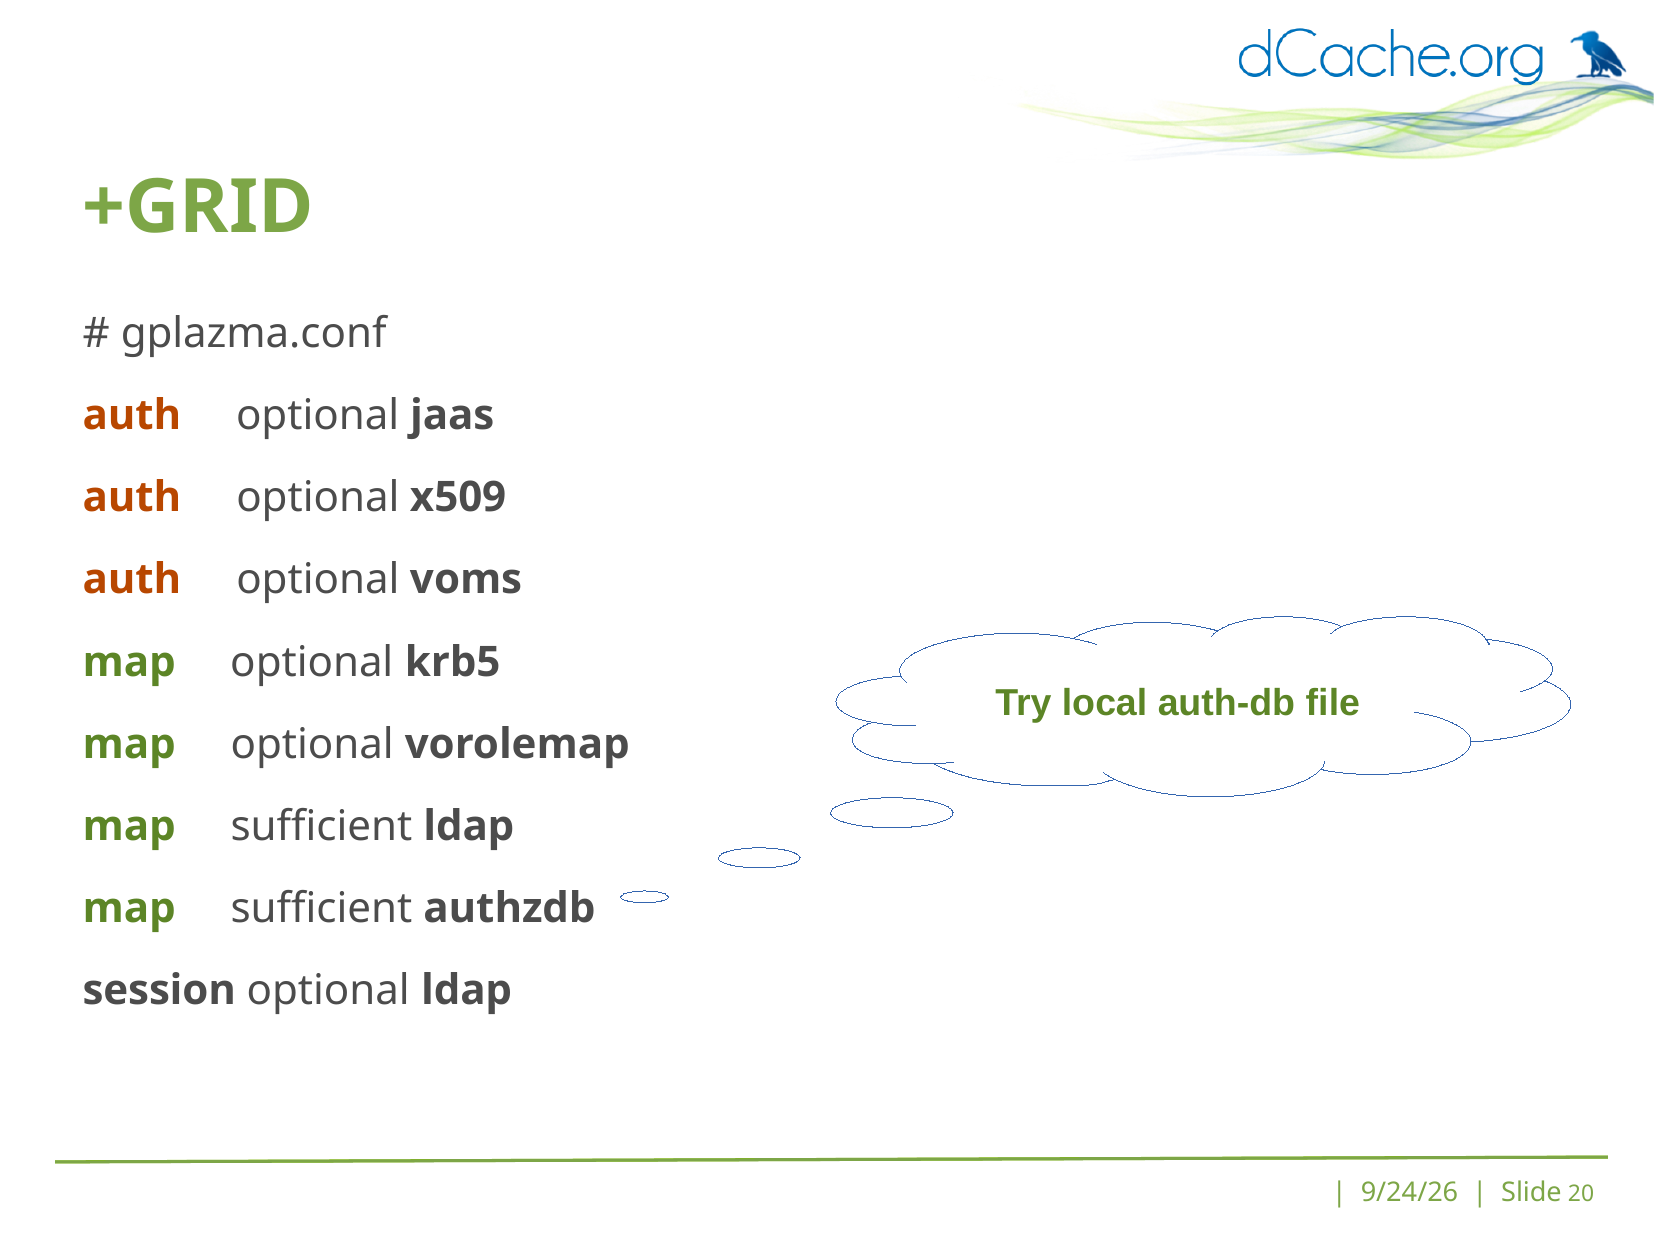

# +GRID
# gplazma.conf
auth optional jaas
auth optional x509
auth optional voms
map optional krb5
map optional vorolemap
map sufficient ldap
map sufficient authzdb
session optional ldap
Try local auth-db file
20